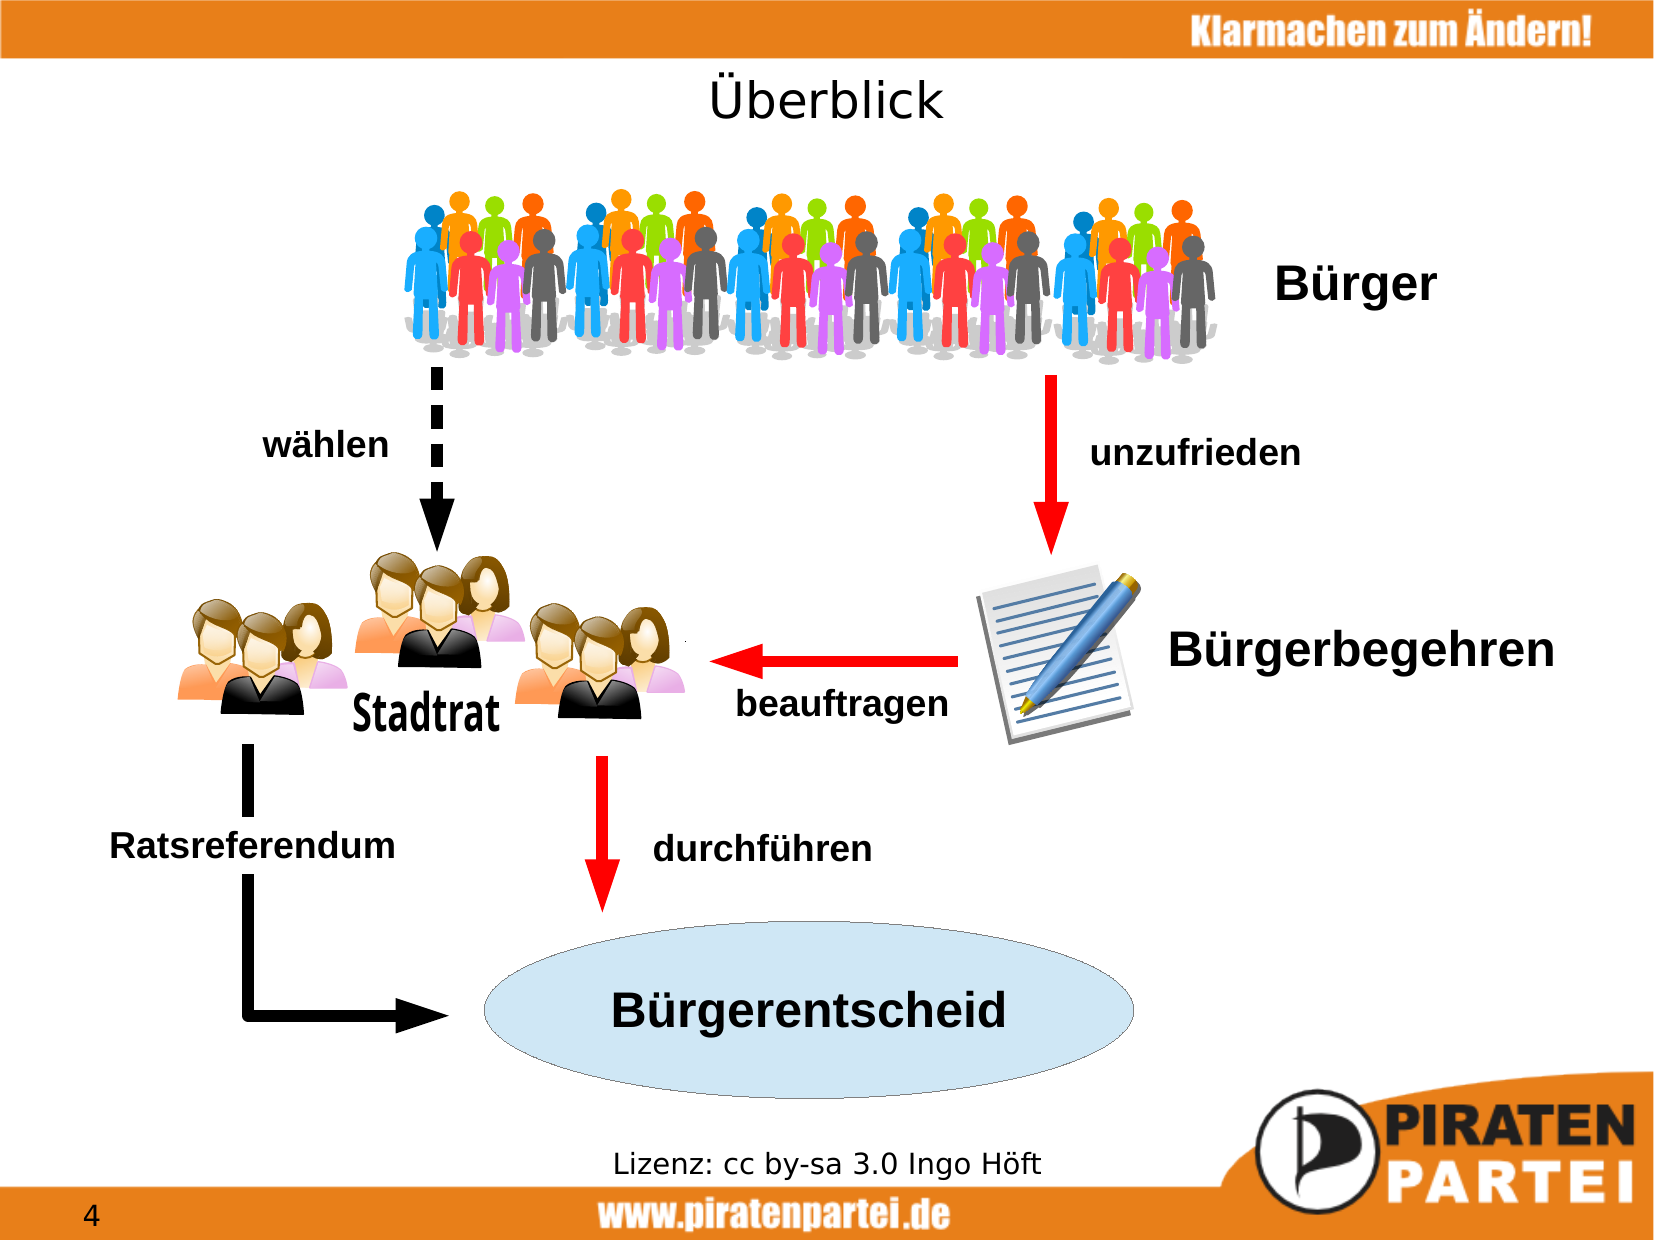

# Überblick
Bürger
wählen
unzufrieden
Bürgerbegehren
beauftragen
durchführen
Ratsreferendum
Bürgerentscheid
Lizenz: cc by-sa 3.0 Ingo Höft